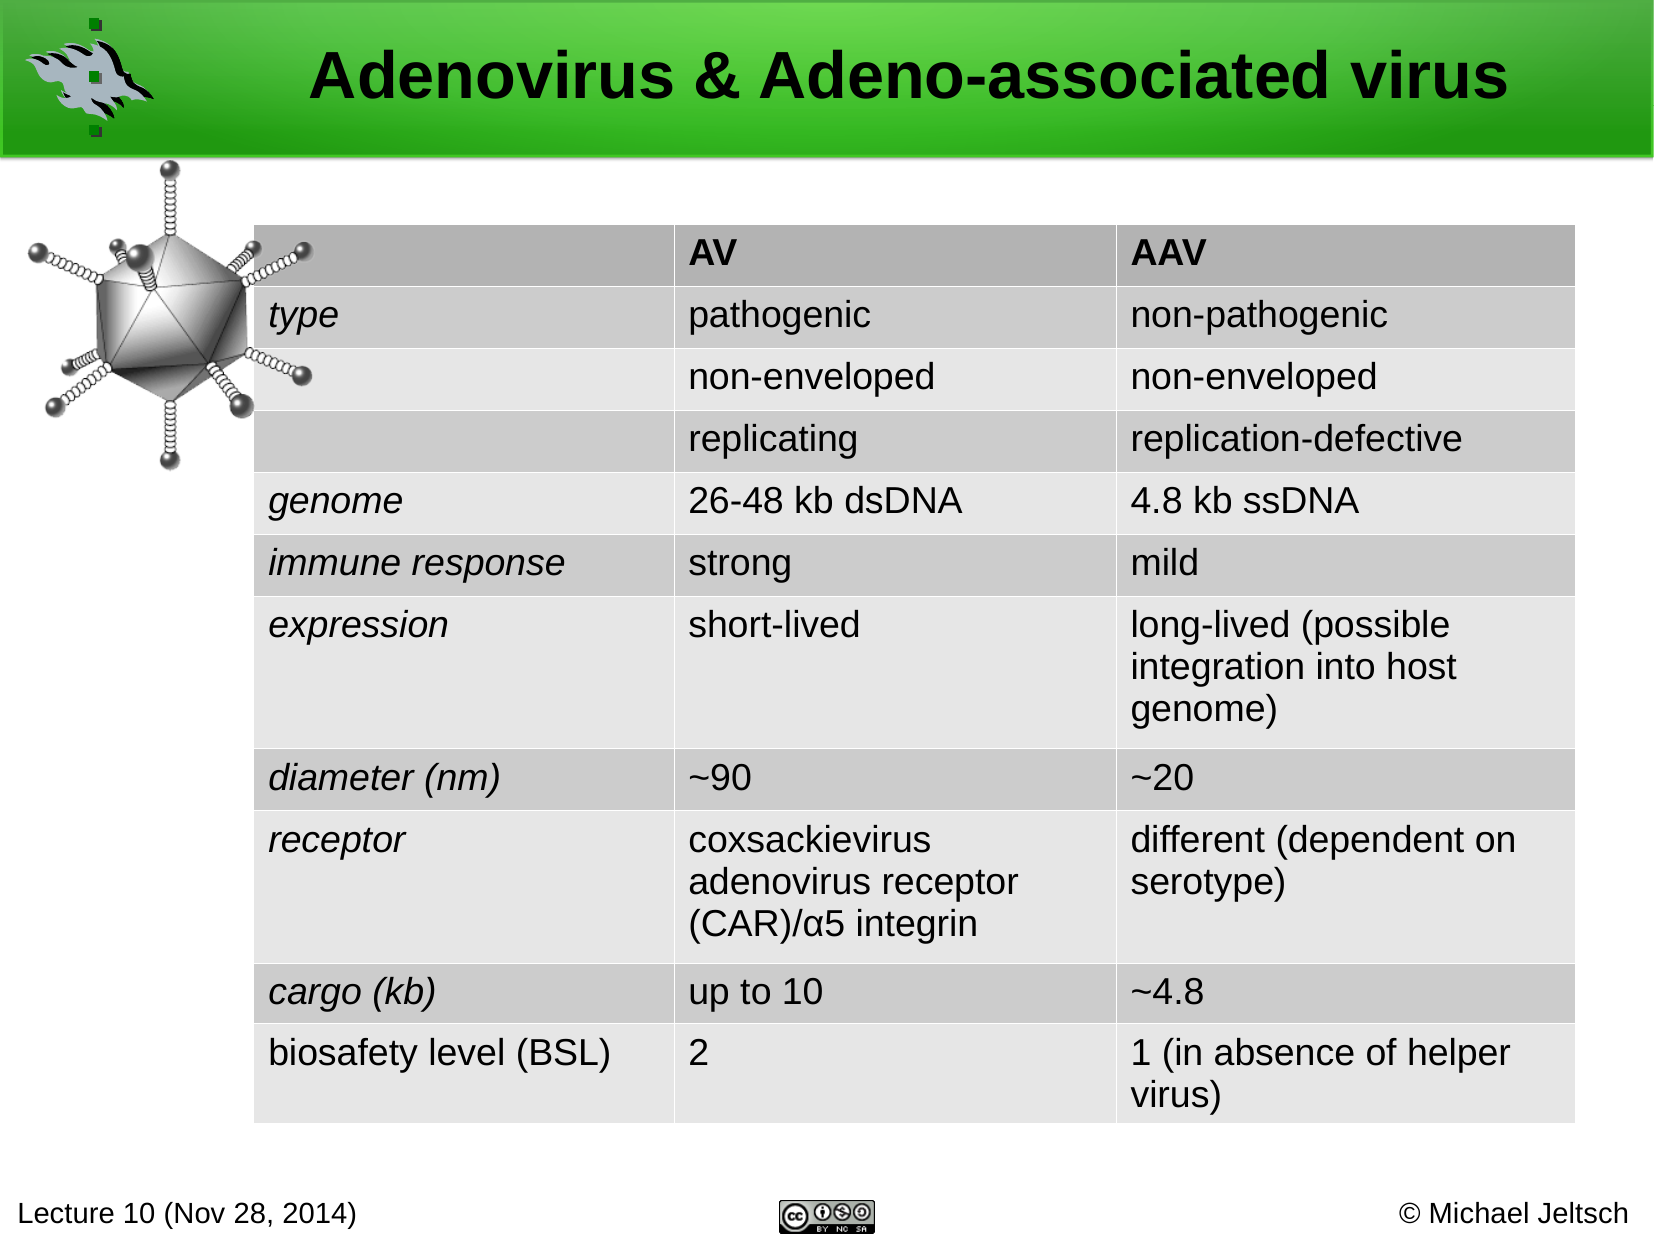

# Adenovirus & Adeno-associated virus
| | AV | AAV |
| --- | --- | --- |
| type | pathogenic | non-pathogenic |
| | non-enveloped | non-enveloped |
| | replicating | replication-defective |
| genome | 26-48 kb dsDNA | 4.8 kb ssDNA |
| immune response | strong | mild |
| expression | short-lived | long-lived (possible integration into host genome) |
| diameter (nm) | ~90 | ~20 |
| receptor | coxsackievirus adenovirus receptor (CAR)/α5 integrin | different (dependent on serotype) |
| cargo (kb) | up to 10 | ~4.8 |
| biosafety level (BSL) | 2 | 1 (in absence of helper virus) |